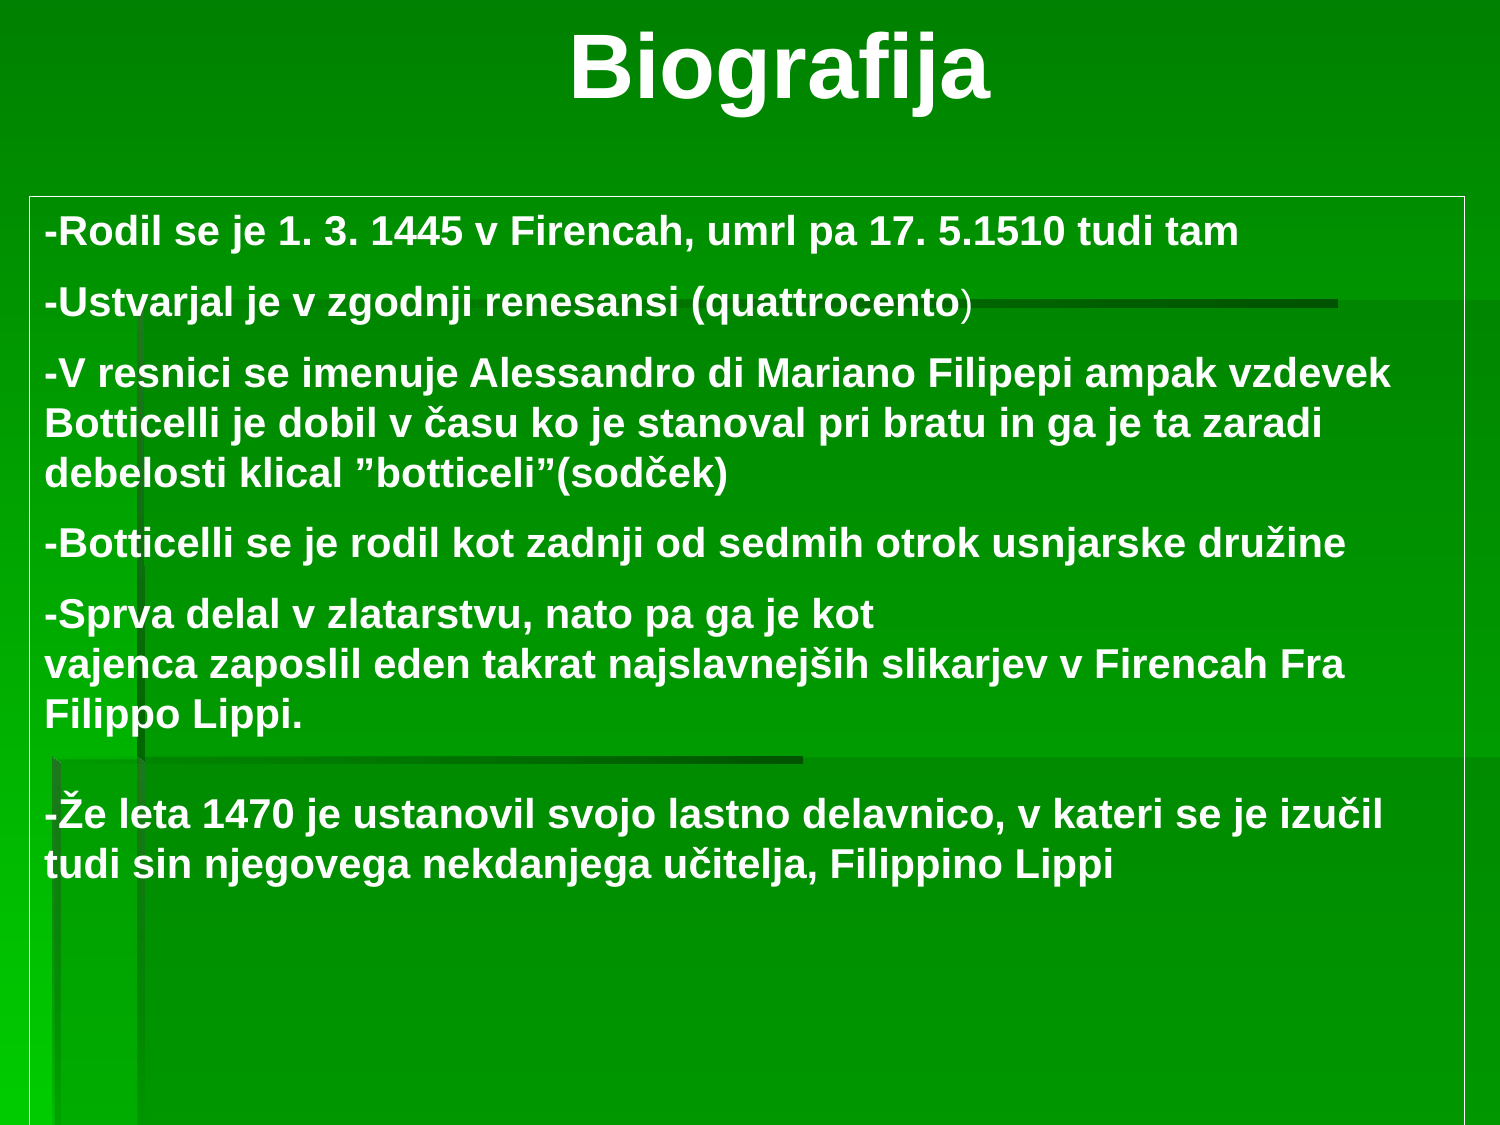

Biografija
-Rodil se je 1. 3. 1445 v Firencah, umrl pa 17. 5.1510 tudi tam
-Ustvarjal je v zgodnji renesansi (quattrocento)
-V resnici se imenuje Alessandro di Mariano Filipepi ampak vzdevek Botticelli je dobil v času ko je stanoval pri bratu in ga je ta zaradi debelosti klical ”botticeli”(sodček)
-Botticelli se je rodil kot zadnji od sedmih otrok usnjarske družine
-Sprva delal v zlatarstvu, nato pa ga je kot
vajenca zaposlil eden takrat najslavnejših slikarjev v Firencah Fra Filippo Lippi.
-Že leta 1470 je ustanovil svojo lastno delavnico, v kateri se je izučil tudi sin njegovega nekdanjega učitelja, Filippino Lippi